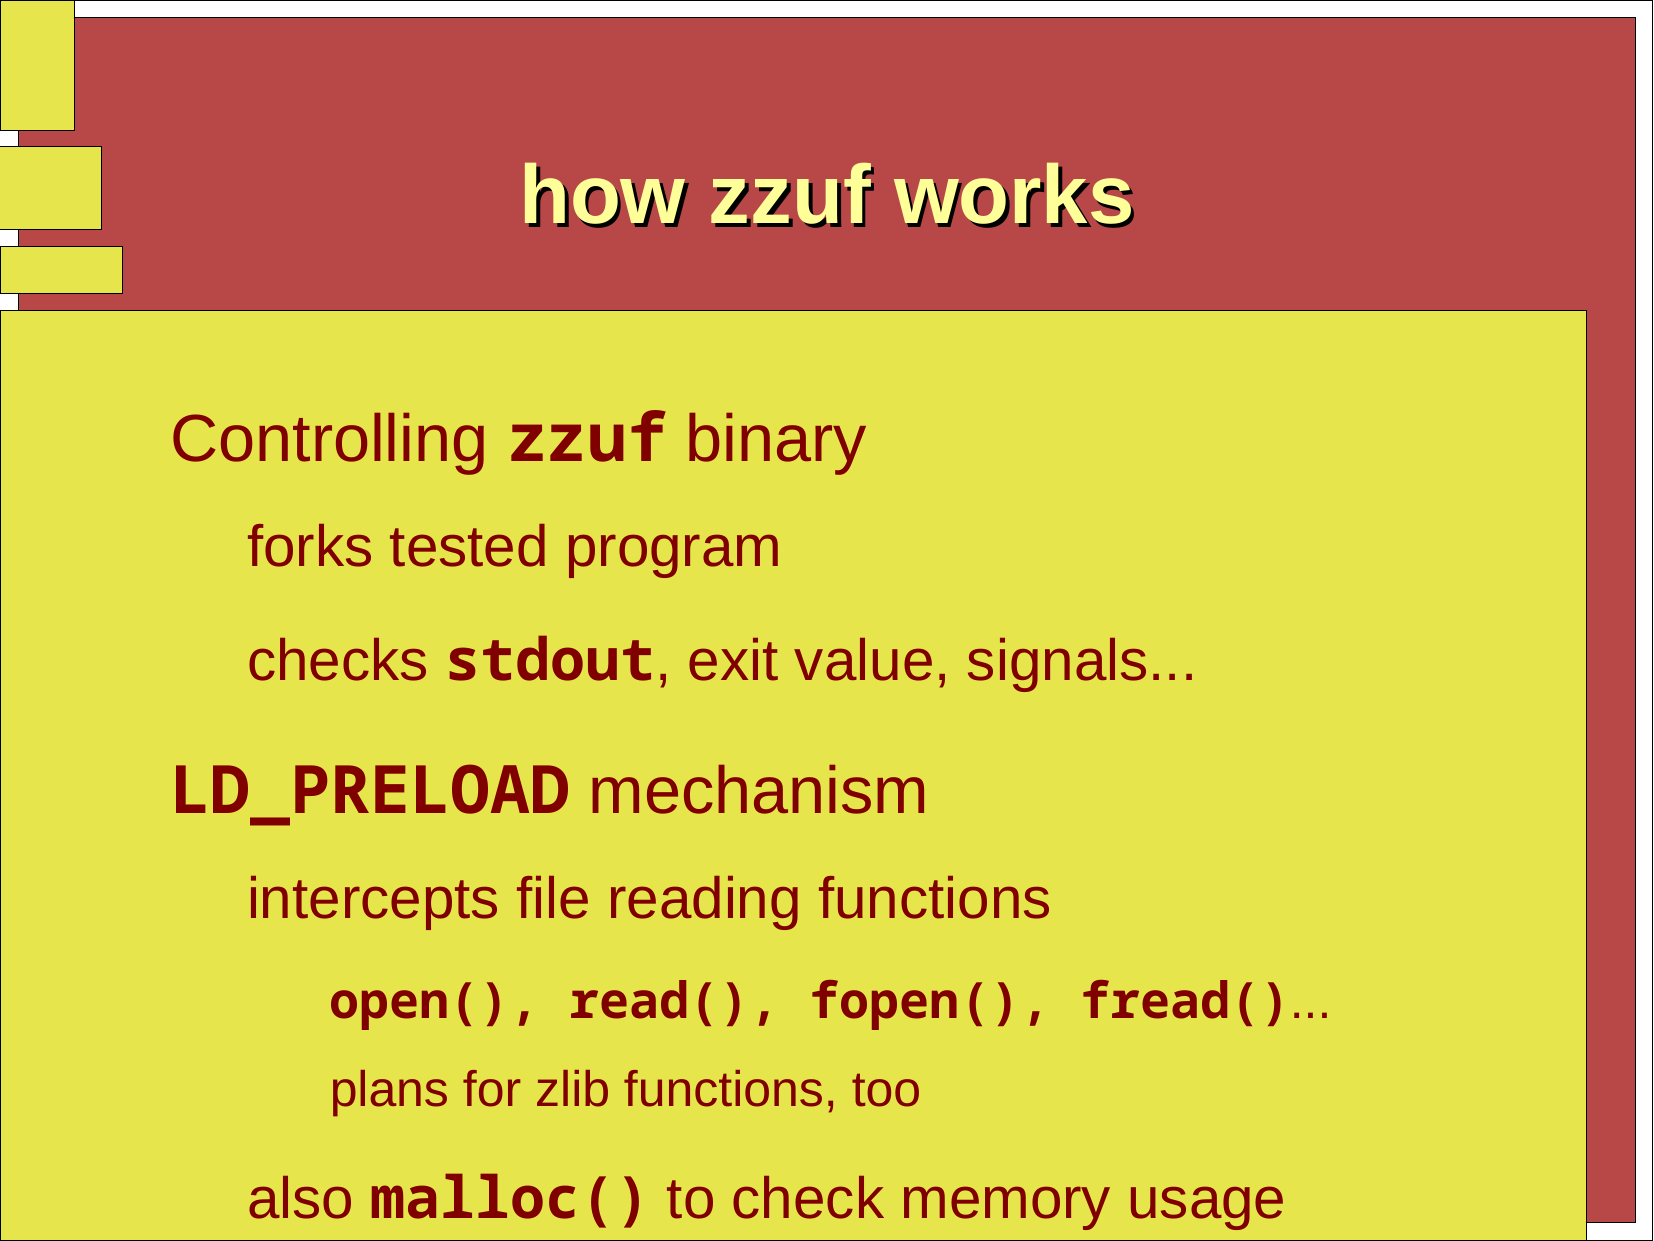

# how zzuf works
Controlling zzuf binary
forks tested program
checks stdout, exit value, signals...
LD_PRELOAD mechanism
intercepts file reading functions
open(), read(), fopen(), fread()...
plans for zlib functions, too
also malloc() to check memory usage
more portable than ptrace, kernel land...